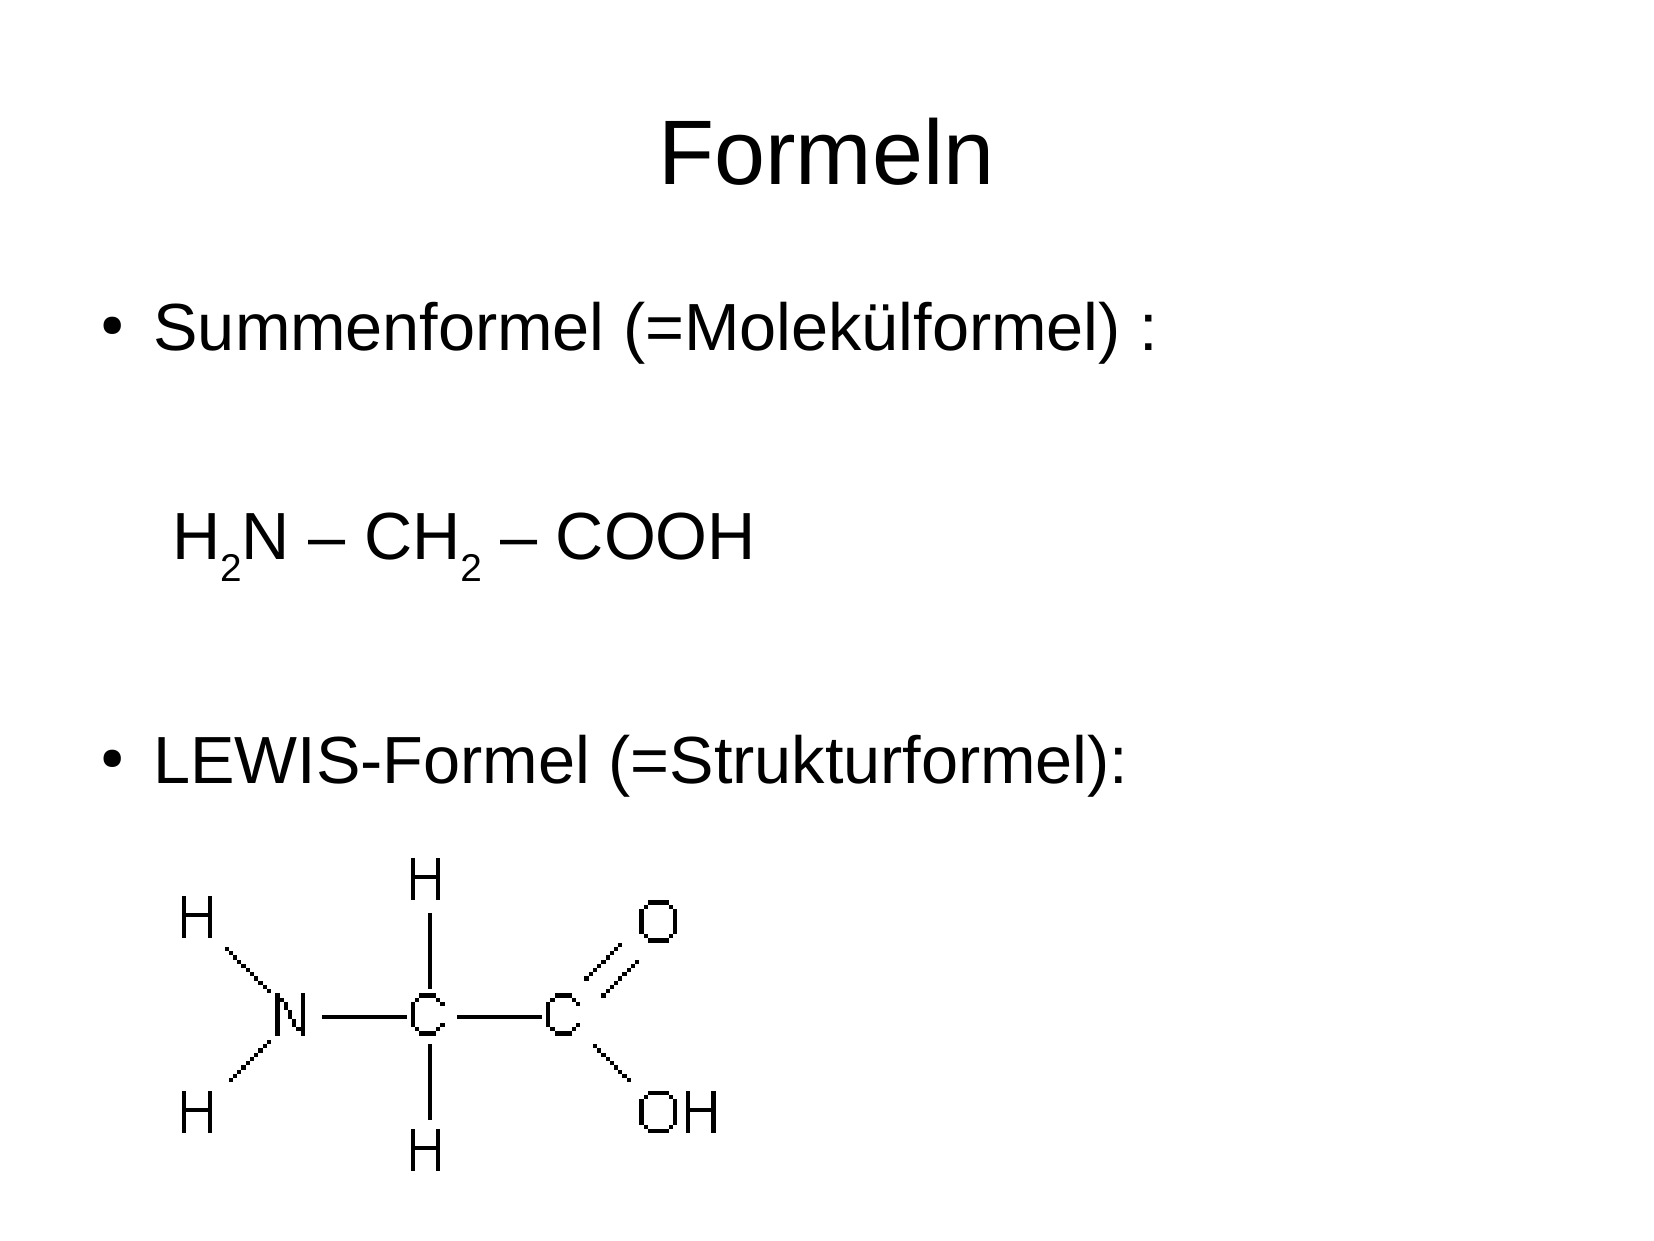

# Formeln
Summenformel (=Molekülformel) :
 H2N – CH2 – COOH
LEWIS-Formel (=Strukturformel):